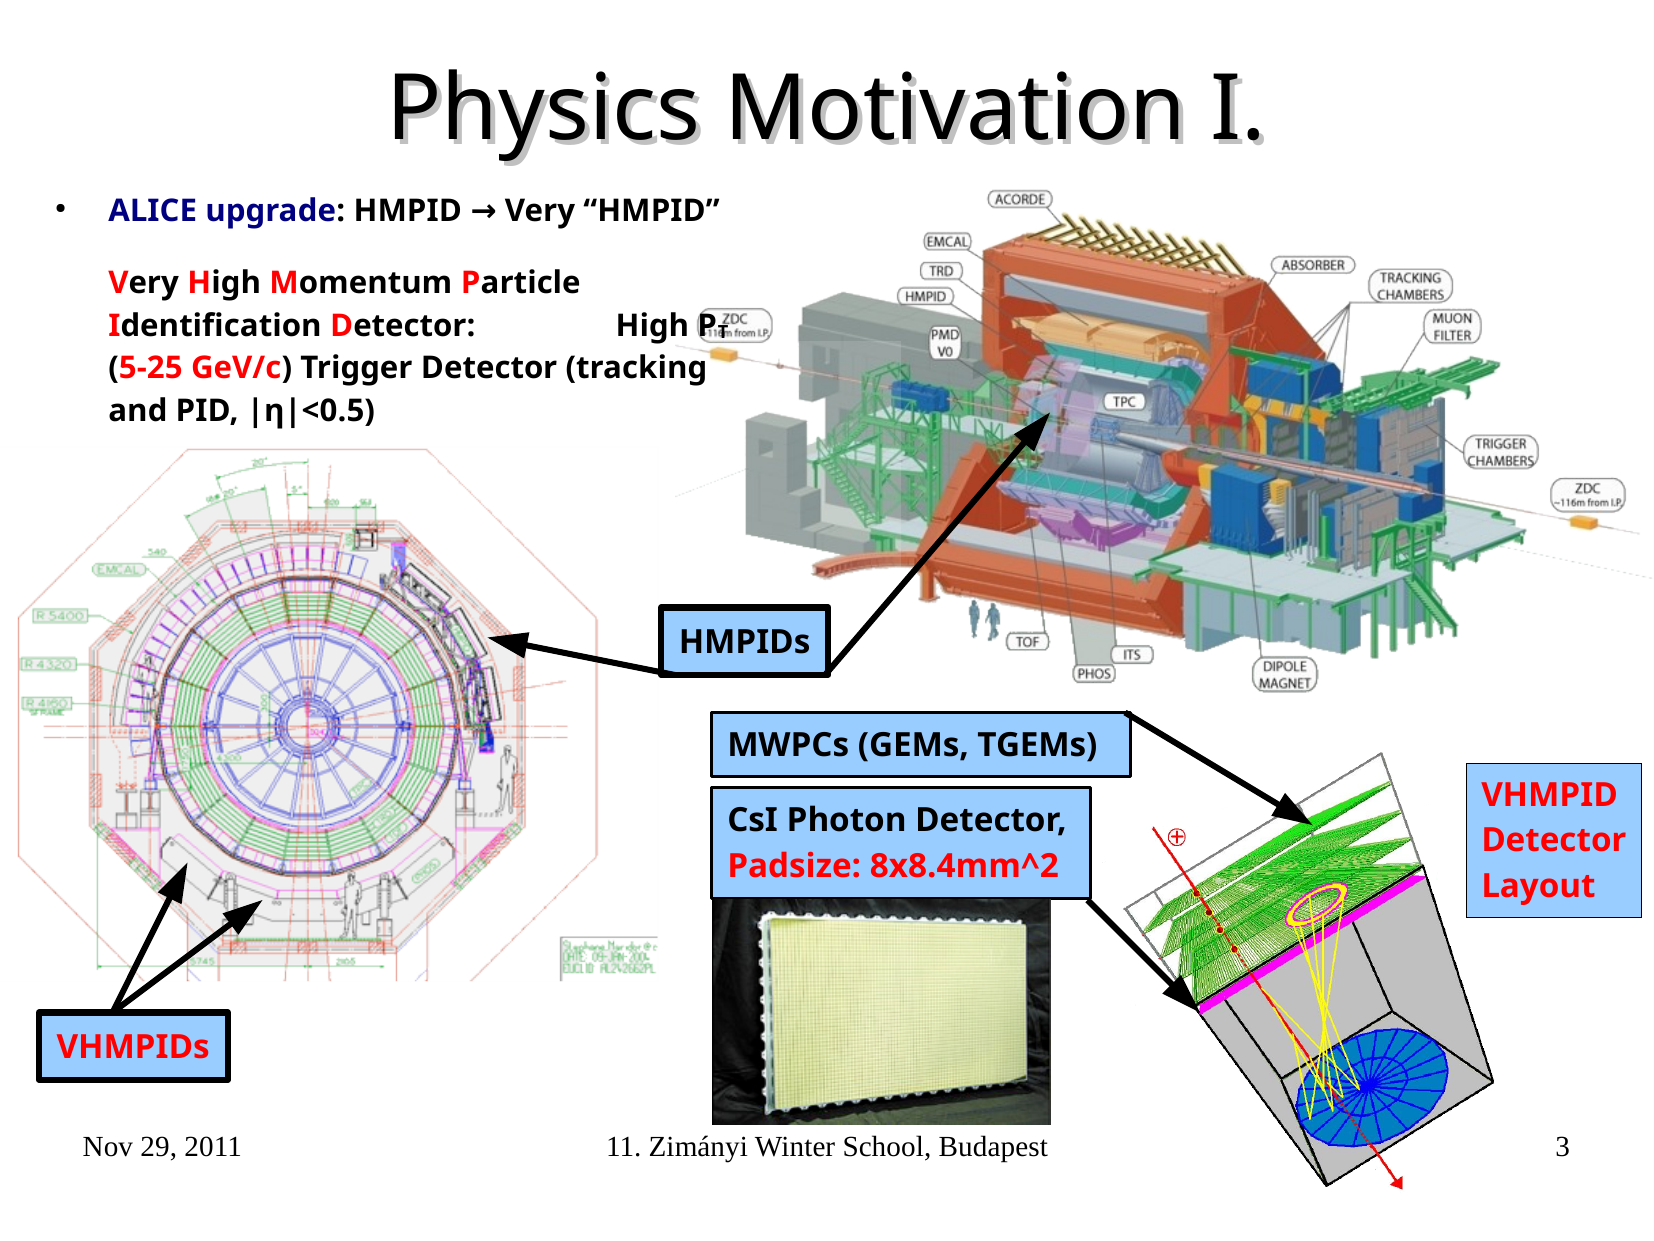

# Physics Motivation I.
ALICE upgrade: HMPID → Very “HMPID”
Very High Momentum Particle Identification Detector: High PT (5-25 GeV/c) Trigger Detector (tracking and PID, |η|<0.5)
HMPIDs
MWPCs (GEMs, TGEMs)
VHMPID
Detector
Layout
CsI Photon Detector,
Padsize: 8x8.4mm^2
VHMPIDs
Nov 29, 2011
11. Zimányi Winter School, Budapest
3